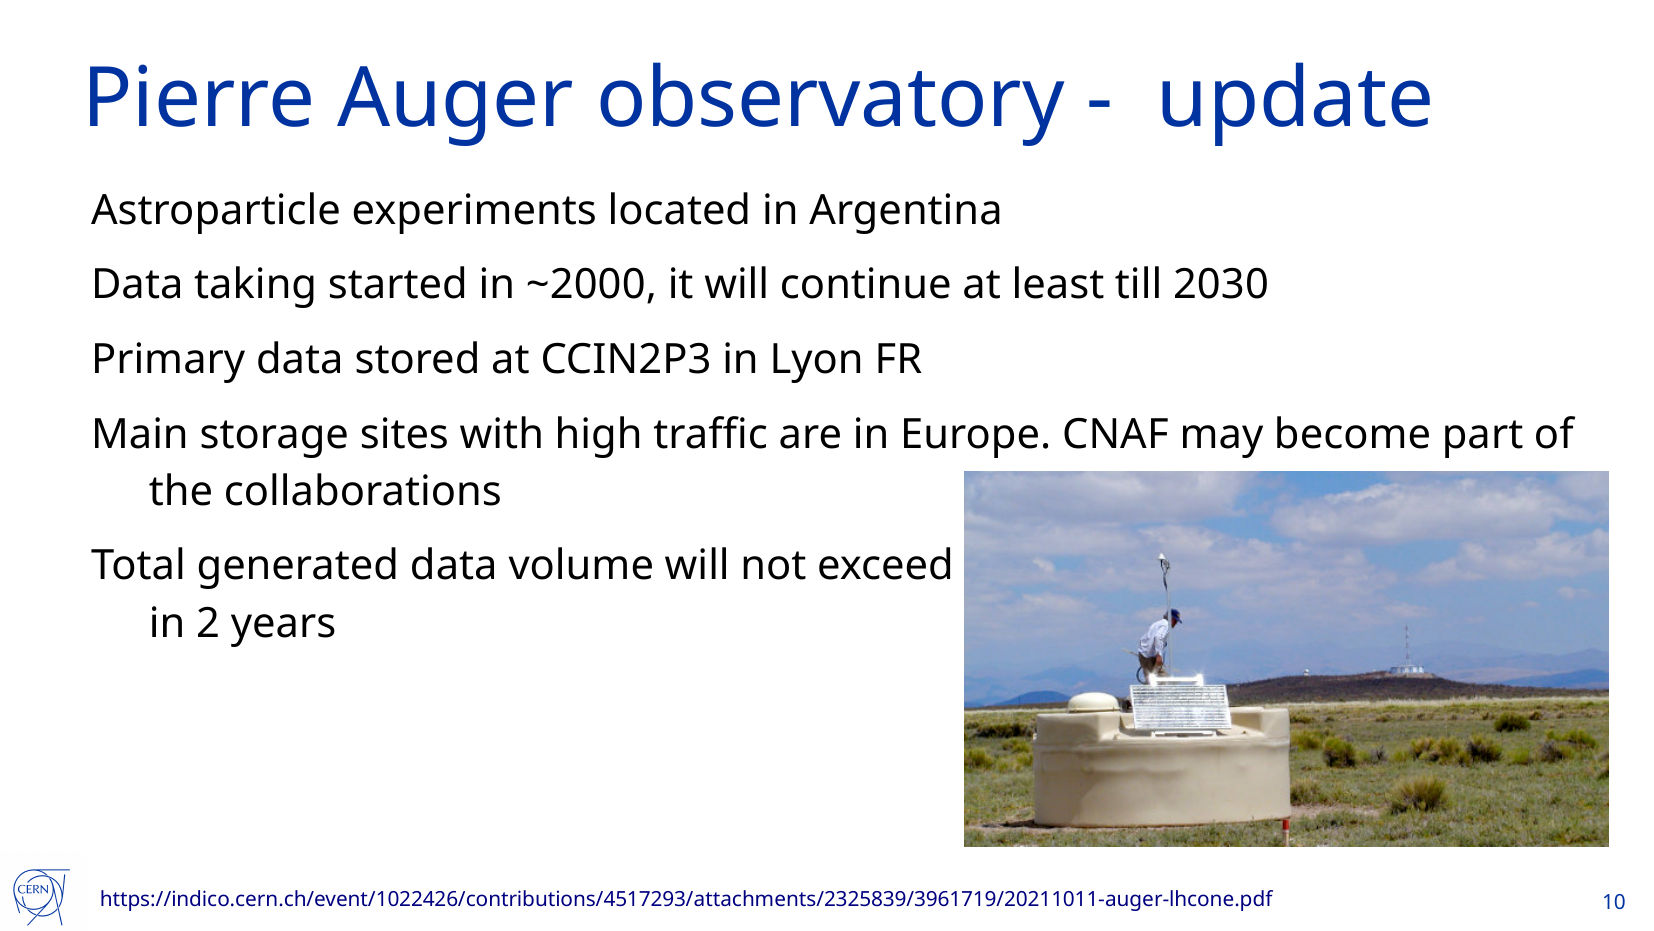

# Pierre Auger observatory - update
Astroparticle experiments located in Argentina
Data taking started in ~2000, it will continue at least till 2030
Primary data stored at CCIN2P3 in Lyon FR
Main storage sites with high traffic are in Europe. CNAF may become part of the collaborations
Total generated data volume will not exceed 1PB
in 2 years
10
https://indico.cern.ch/event/1022426/contributions/4517293/attachments/2325839/3961719/20211011-auger-lhcone.pdf